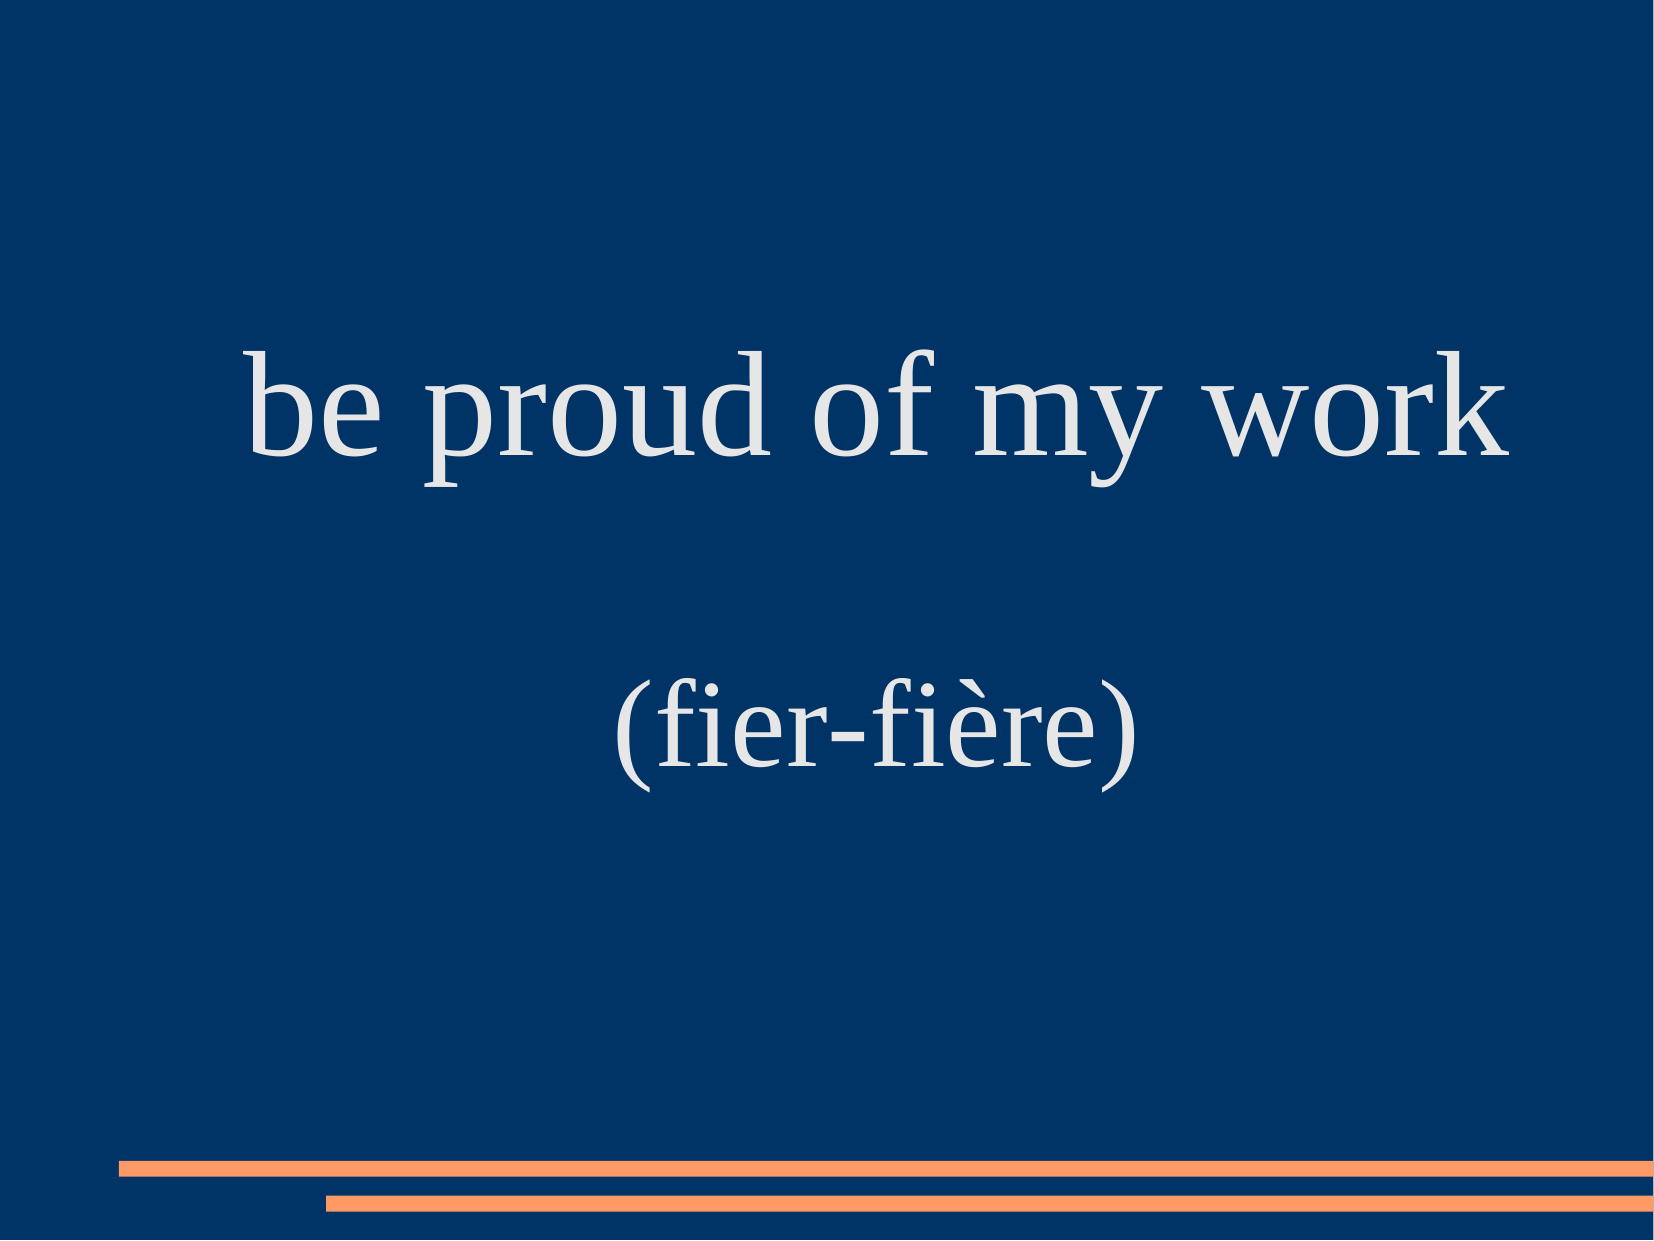

#
be proud of my work
(fier-fière)